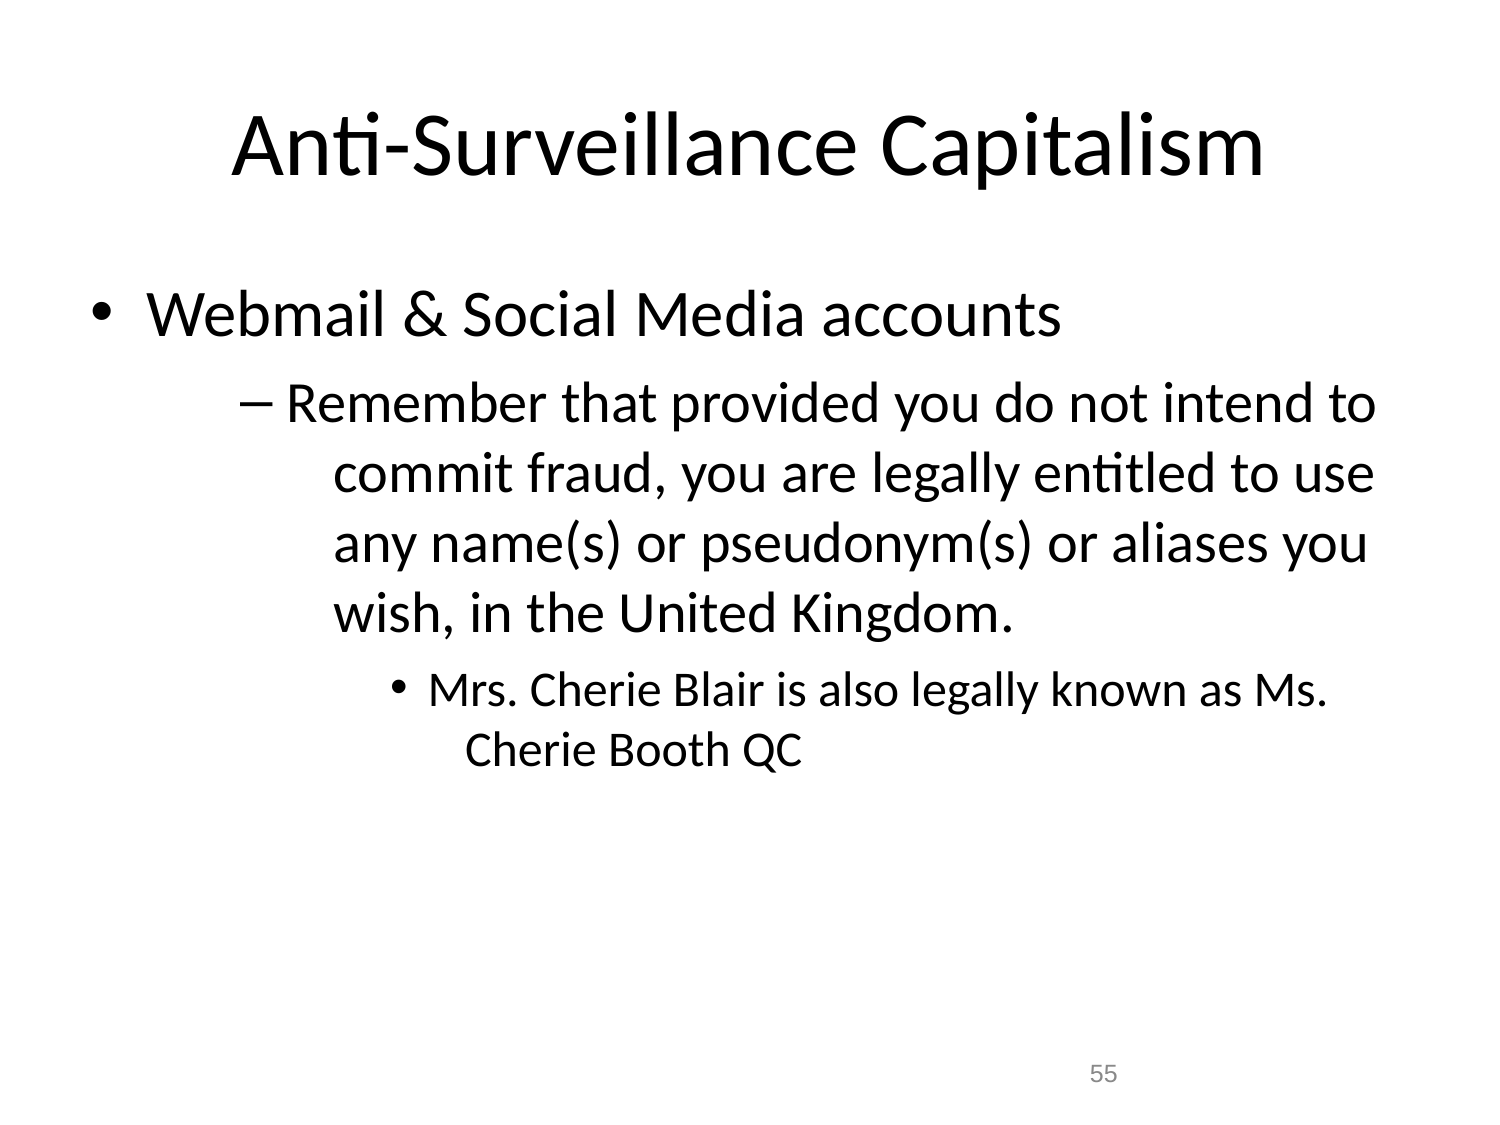

# Anti-Surveillance Capitalism
Webmail & Social Media accounts
Remember that provided you do not intend to commit fraud, you are legally entitled to use any name(s) or pseudonym(s) or aliases you wish, in the United Kingdom.
Mrs. Cherie Blair is also legally known as Ms. Cherie Booth QC